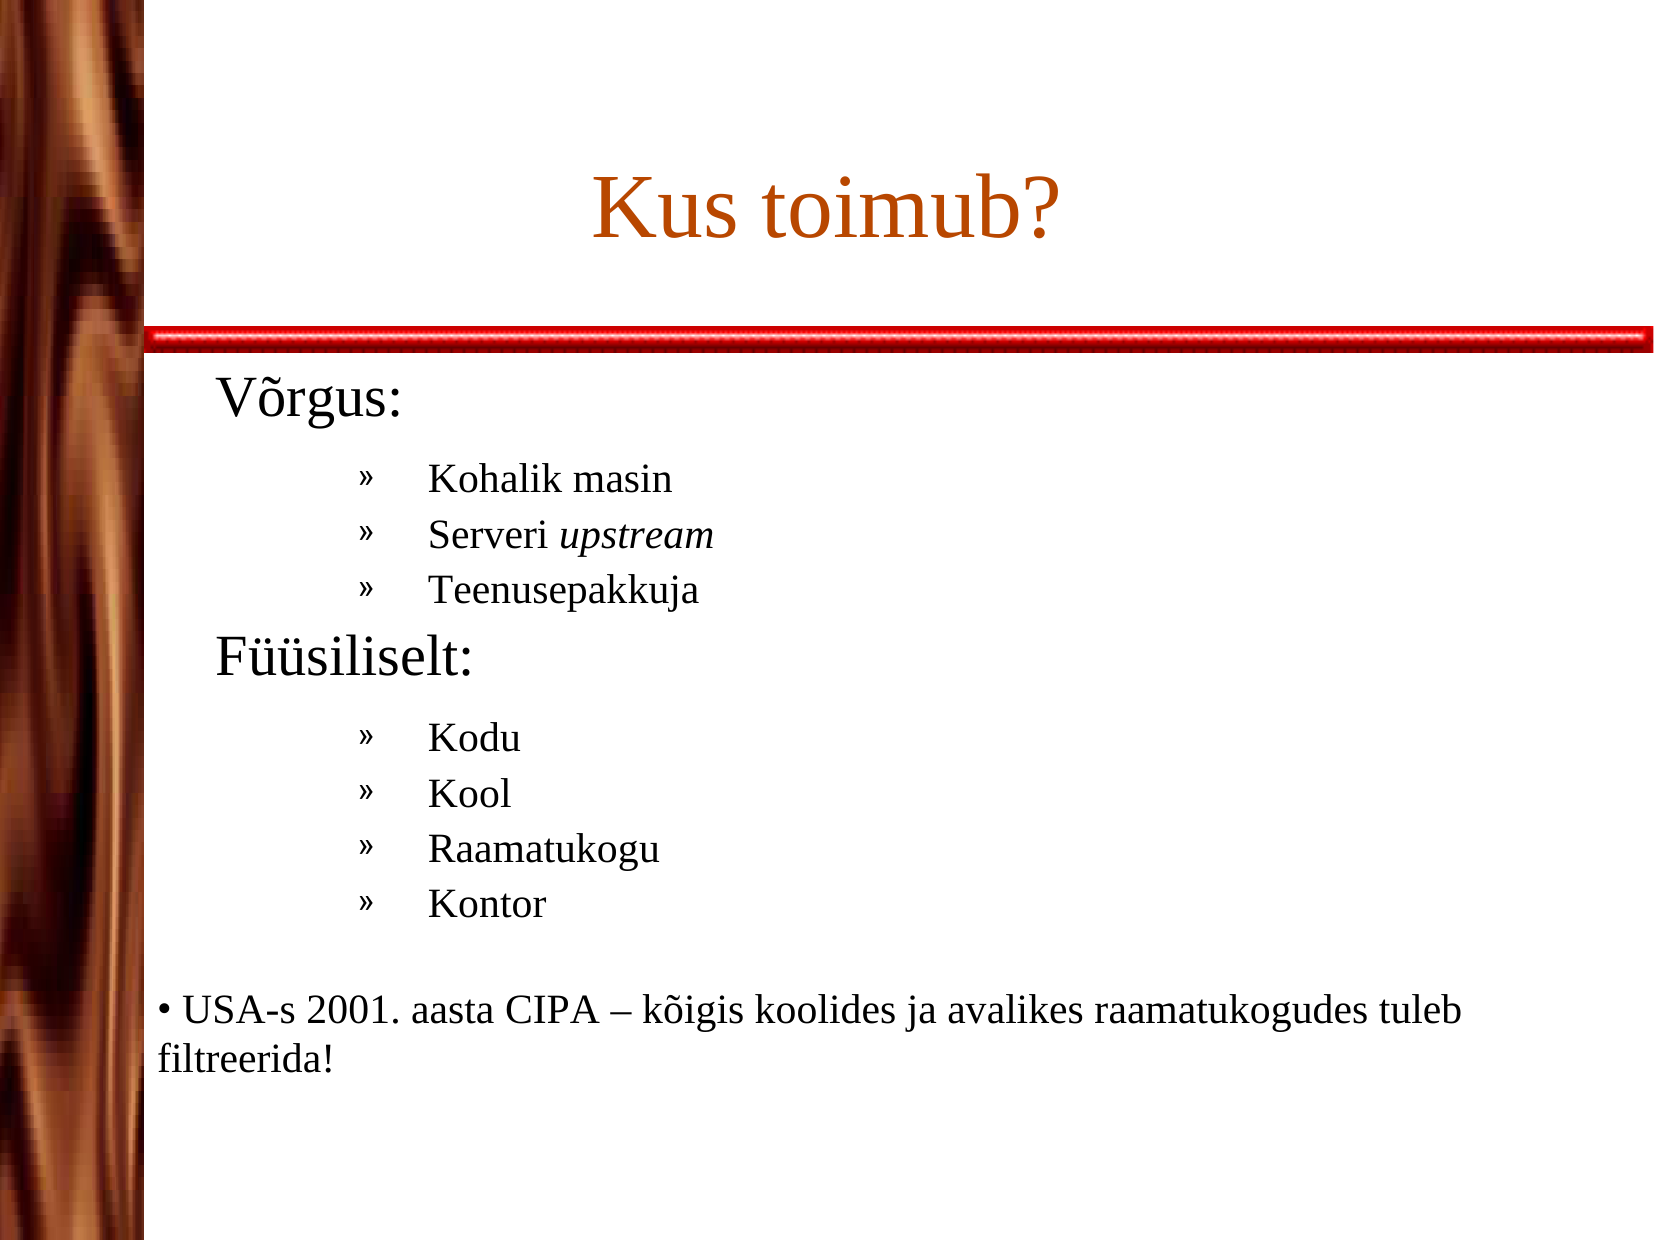

# Kus toimub?
Võrgus:
Kohalik masin
Serveri upstream
Teenusepakkuja
Füüsiliselt:
Kodu
Kool
Raamatukogu
Kontor
 USA-s 2001. aasta CIPA – kõigis koolides ja avalikes raamatukogudes tuleb filtreerida!